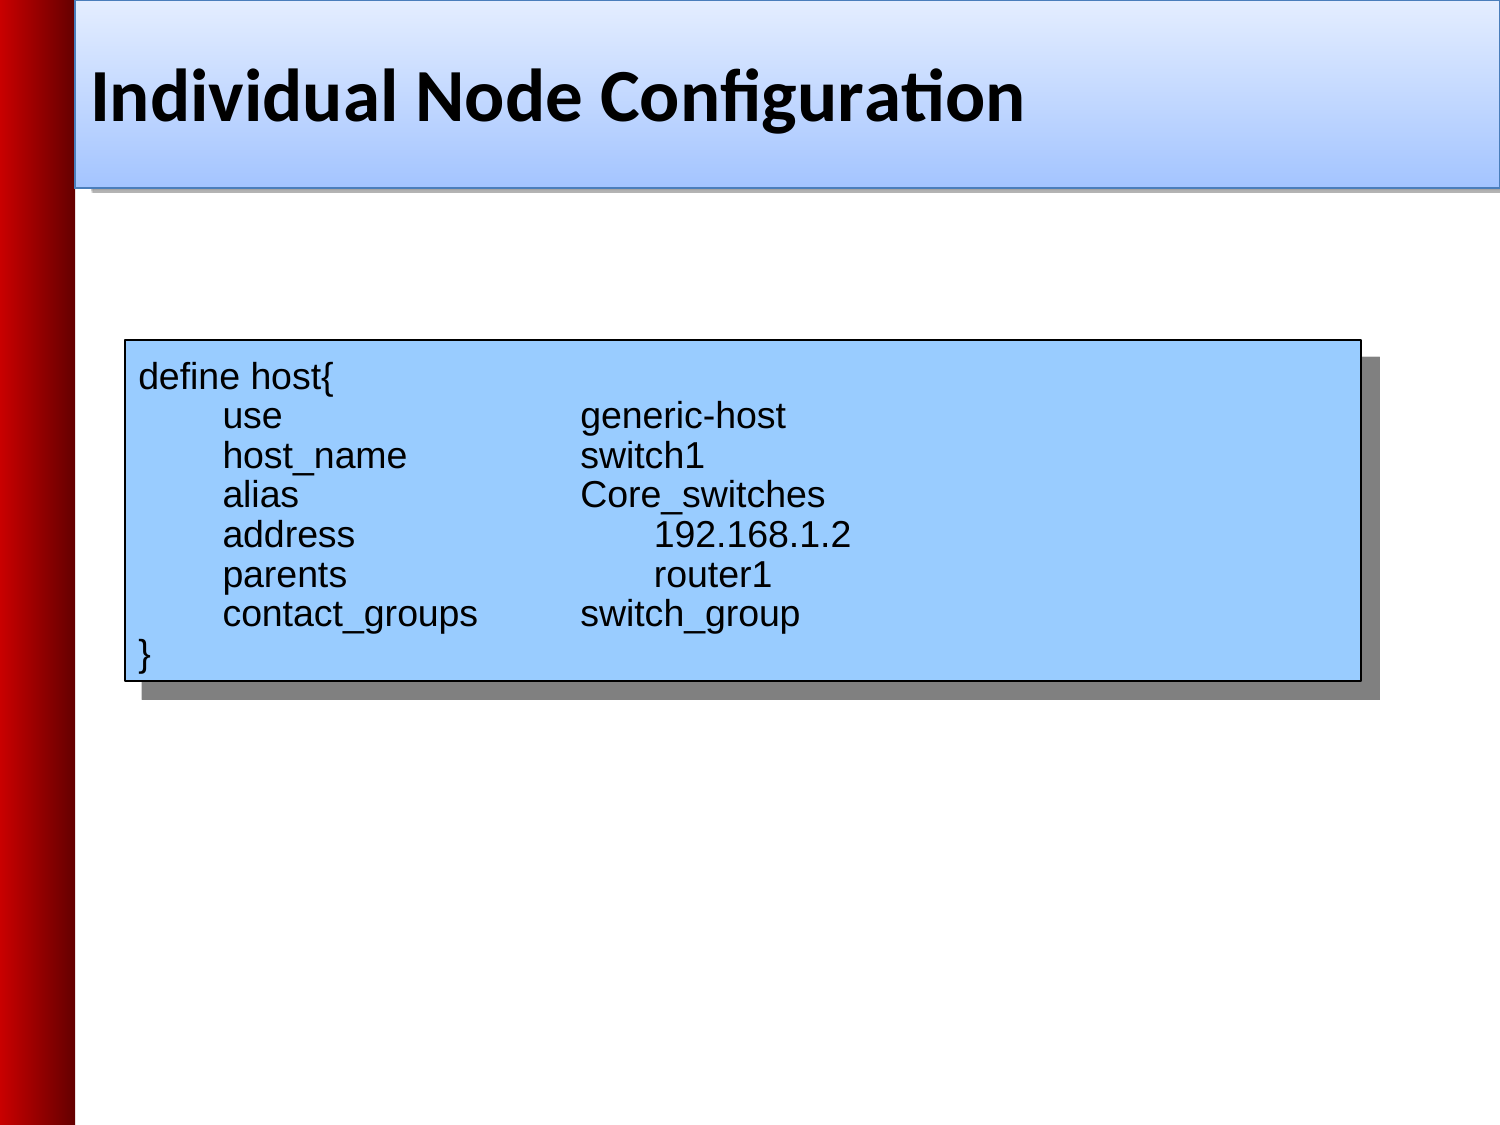

Individual Node Configuration
define host{
 use 		generic-host
 host_name 	switch1
 alias 		Core_switches
 address 		192.168.1.2
 parents 		router1
 contact_groups 	switch_group
}